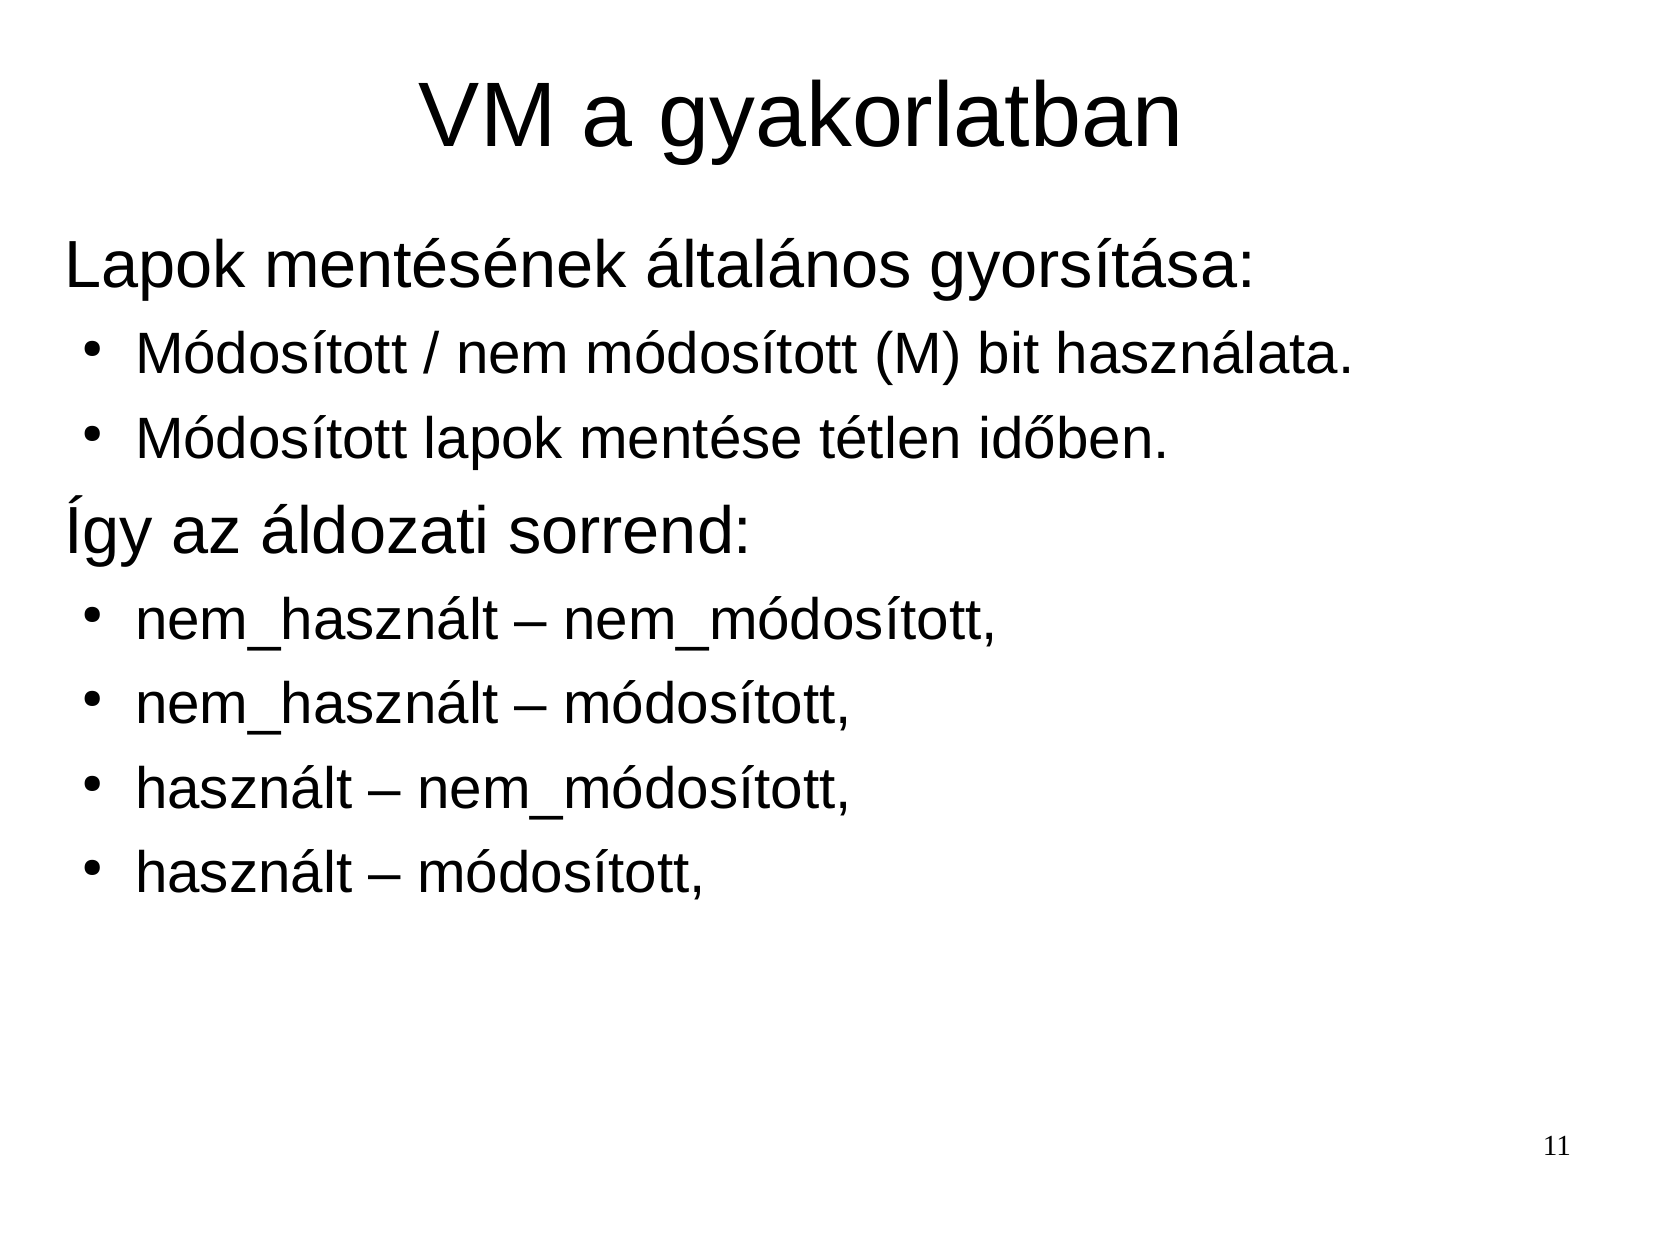

# VM a gyakorlatban
Lapok mentésének általános gyorsítása:
Módosított / nem módosított (M) bit használata.
Módosított lapok mentése tétlen időben.
Így az áldozati sorrend:
nem_használt – nem_módosított,
nem_használt – módosított,
használt – nem_módosított,
használt – módosított,
11